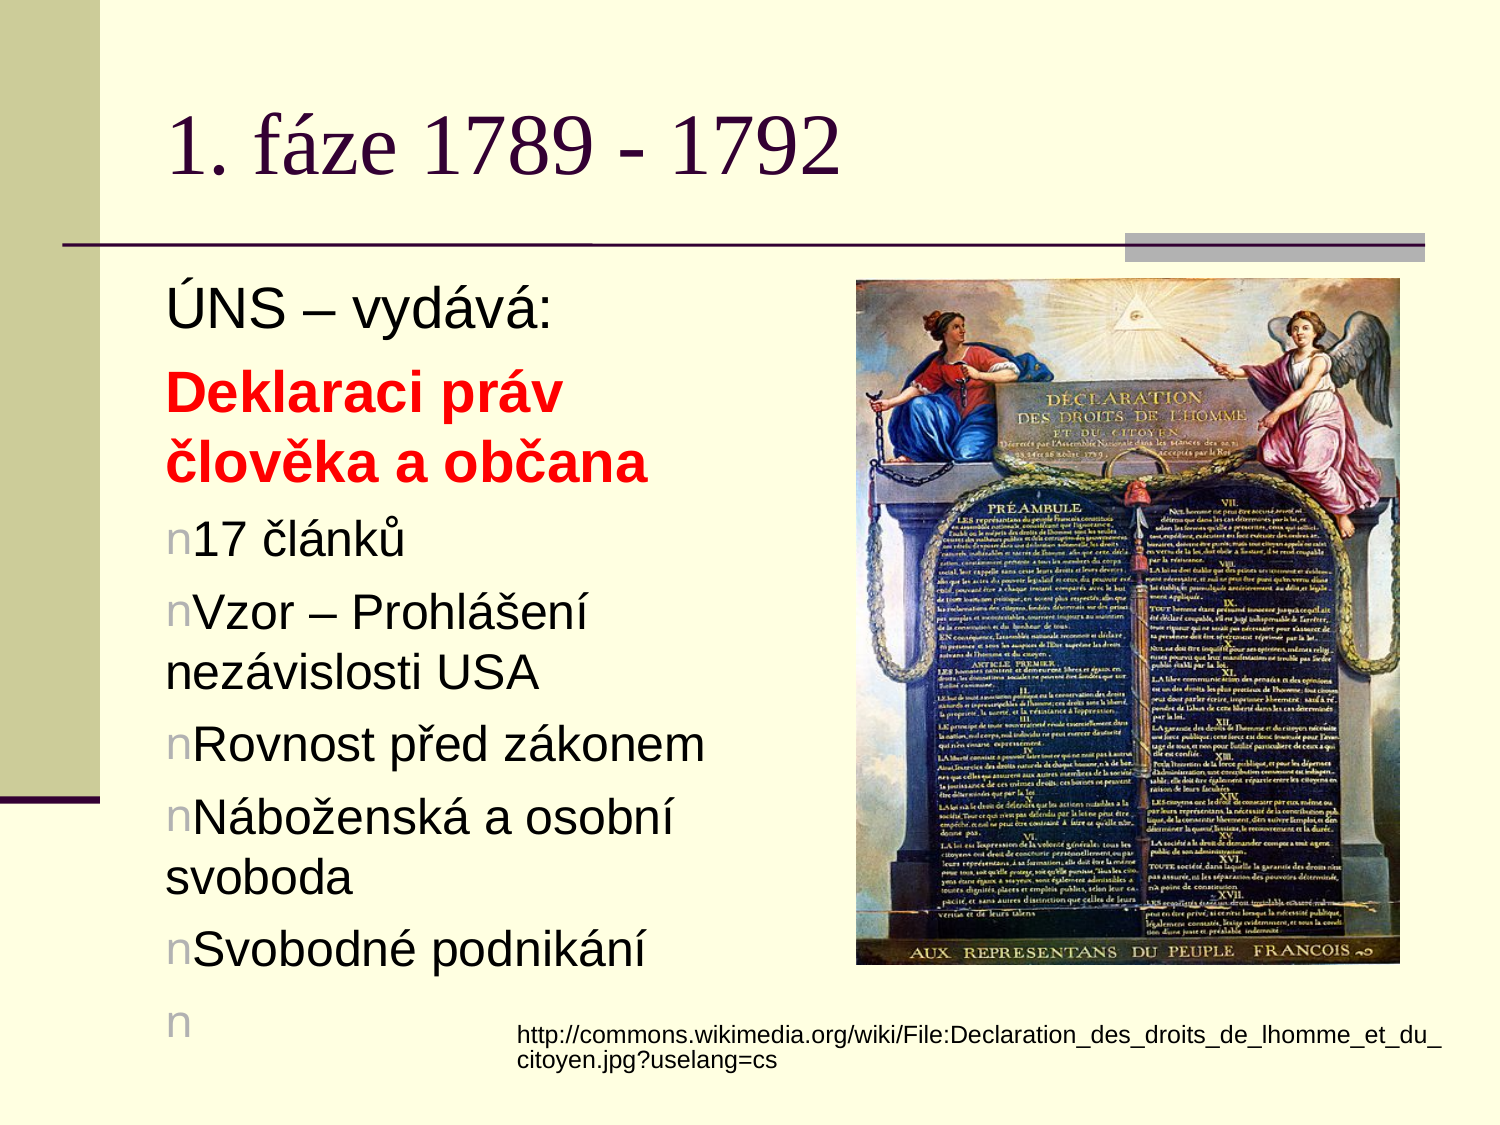

# 1. fáze 1789 - 1792
ÚNS – vydává:
Deklaraci práv člověka a občana
17 článků
Vzor – Prohlášení nezávislosti USA
Rovnost před zákonem
Náboženská a osobní svoboda
Svobodné podnikání
http://commons.wikimedia.org/wiki/File:Declaration_des_droits_de_lhomme_et_du_citoyen.jpg?uselang=cs